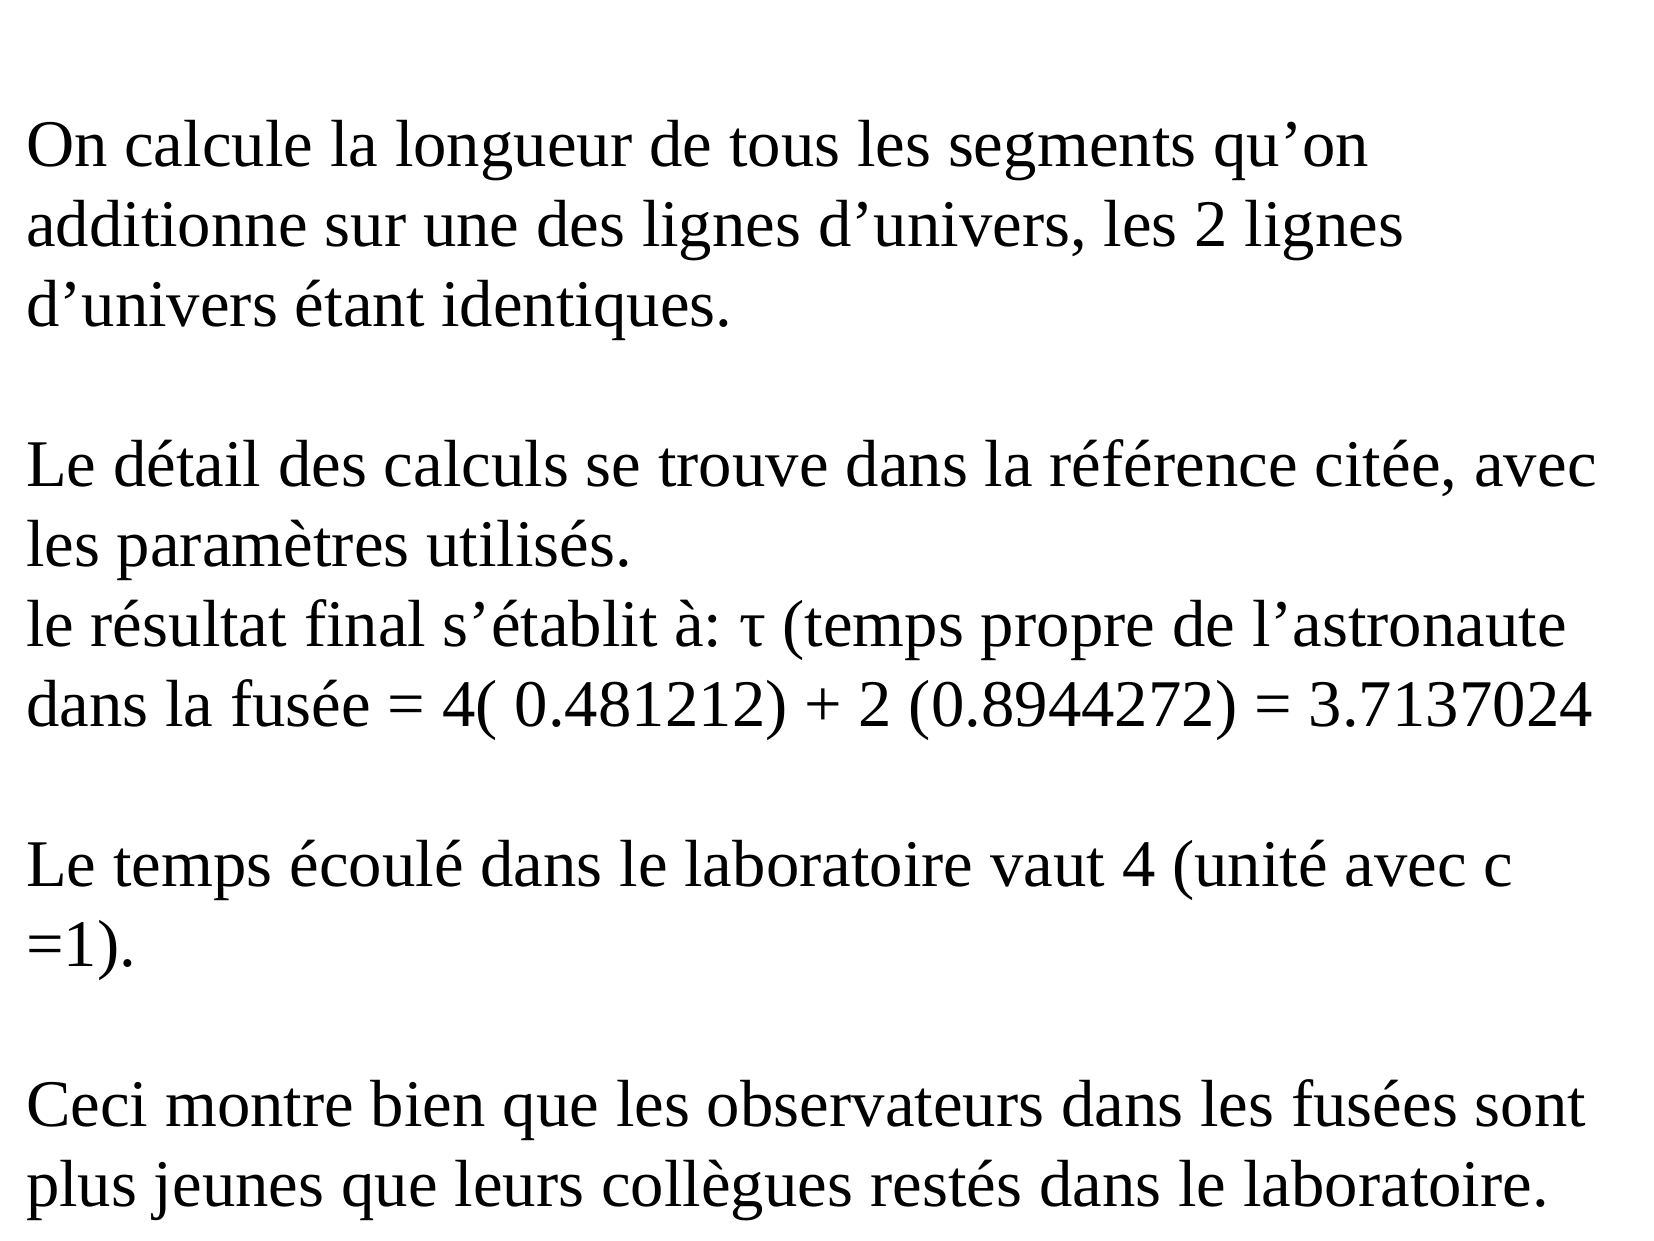

On calcule la longueur de tous les segments qu’on additionne sur une des lignes d’univers, les 2 lignes d’univers étant identiques.
Le détail des calculs se trouve dans la référence citée, avec les paramètres utilisés.
le résultat final s’établit à: τ (temps propre de l’astronaute dans la fusée = 4( 0.481212) + 2 (0.8944272) = 3.7137024
Le temps écoulé dans le laboratoire vaut 4 (unité avec c =1).
Ceci montre bien que les observateurs dans les fusées sont plus jeunes que leurs collègues restés dans le laboratoire.